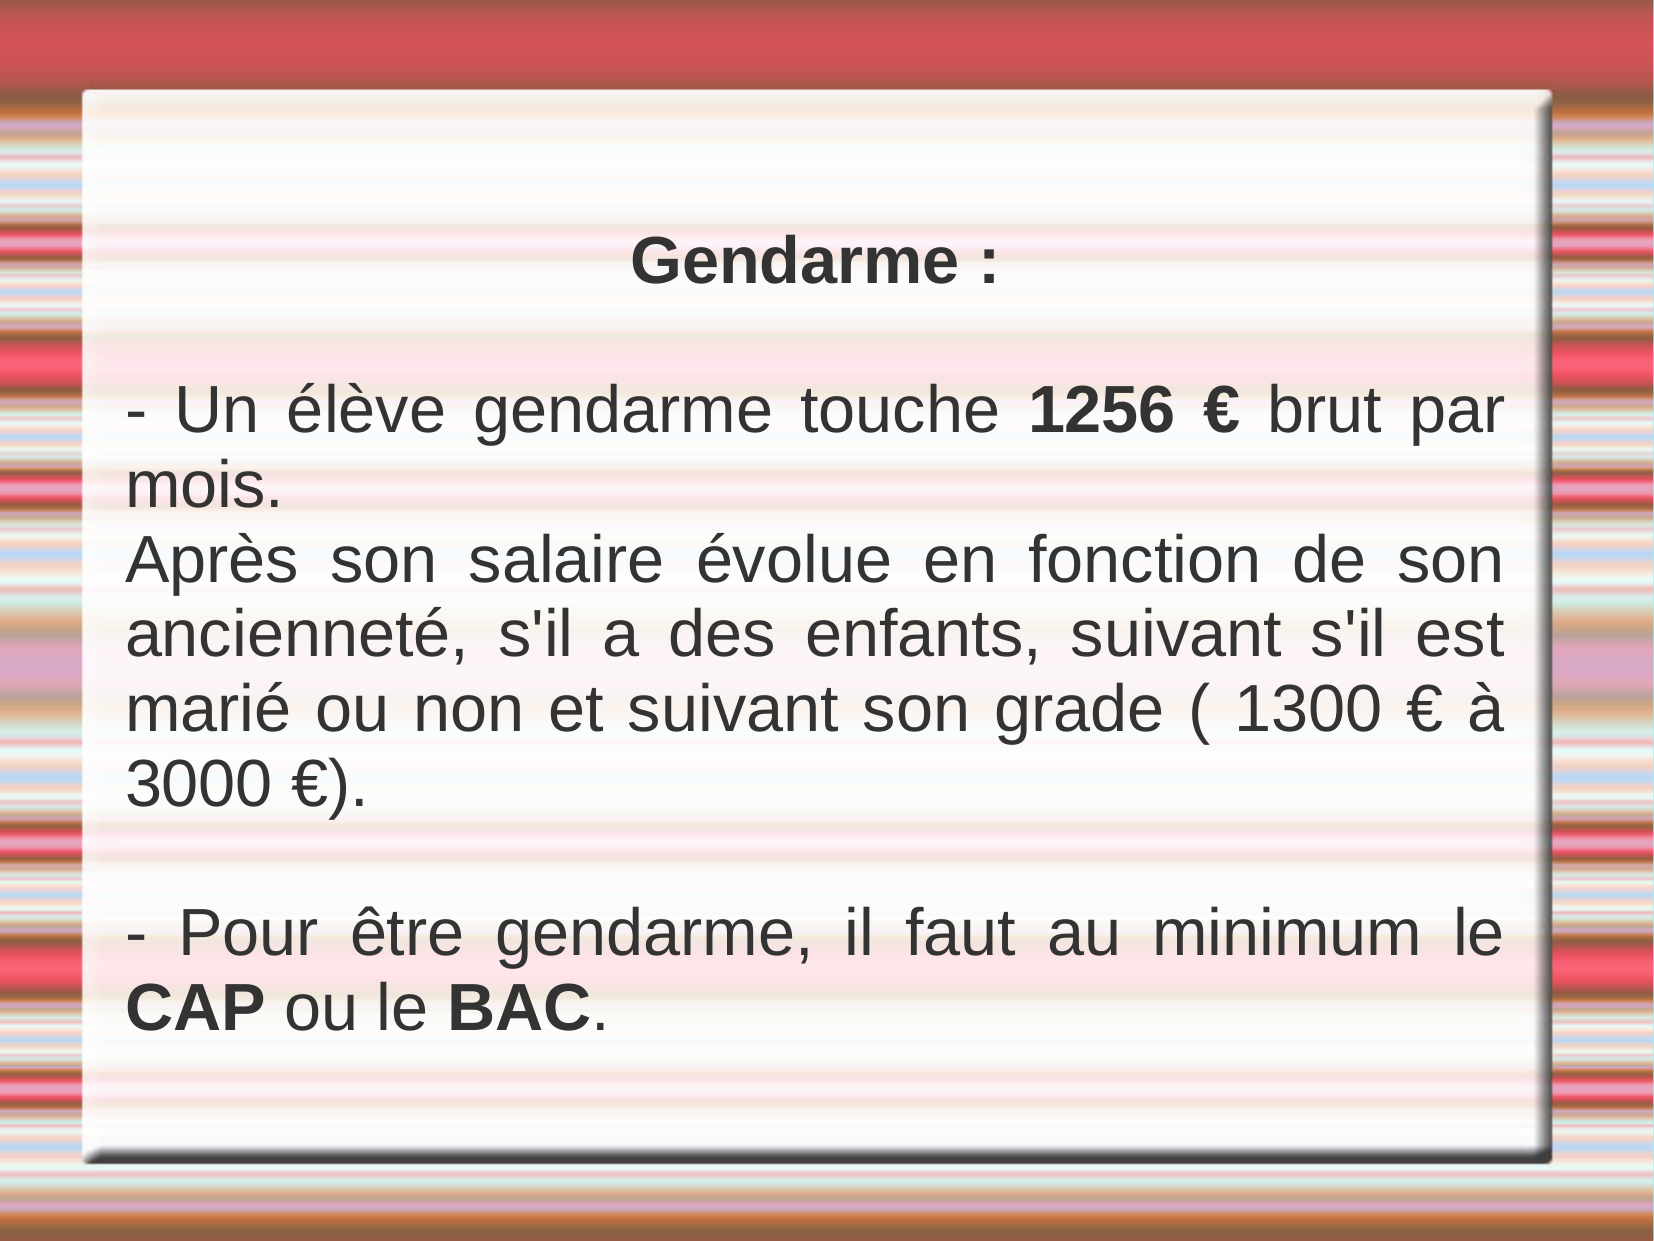

#
Gendarme :
- Un élève gendarme touche 1256 € brut par mois.
Après son salaire évolue en fonction de son ancienneté, s'il a des enfants, suivant s'il est marié ou non et suivant son grade ( 1300 € à 3000 €).
- Pour être gendarme, il faut au minimum le CAP ou le BAC.